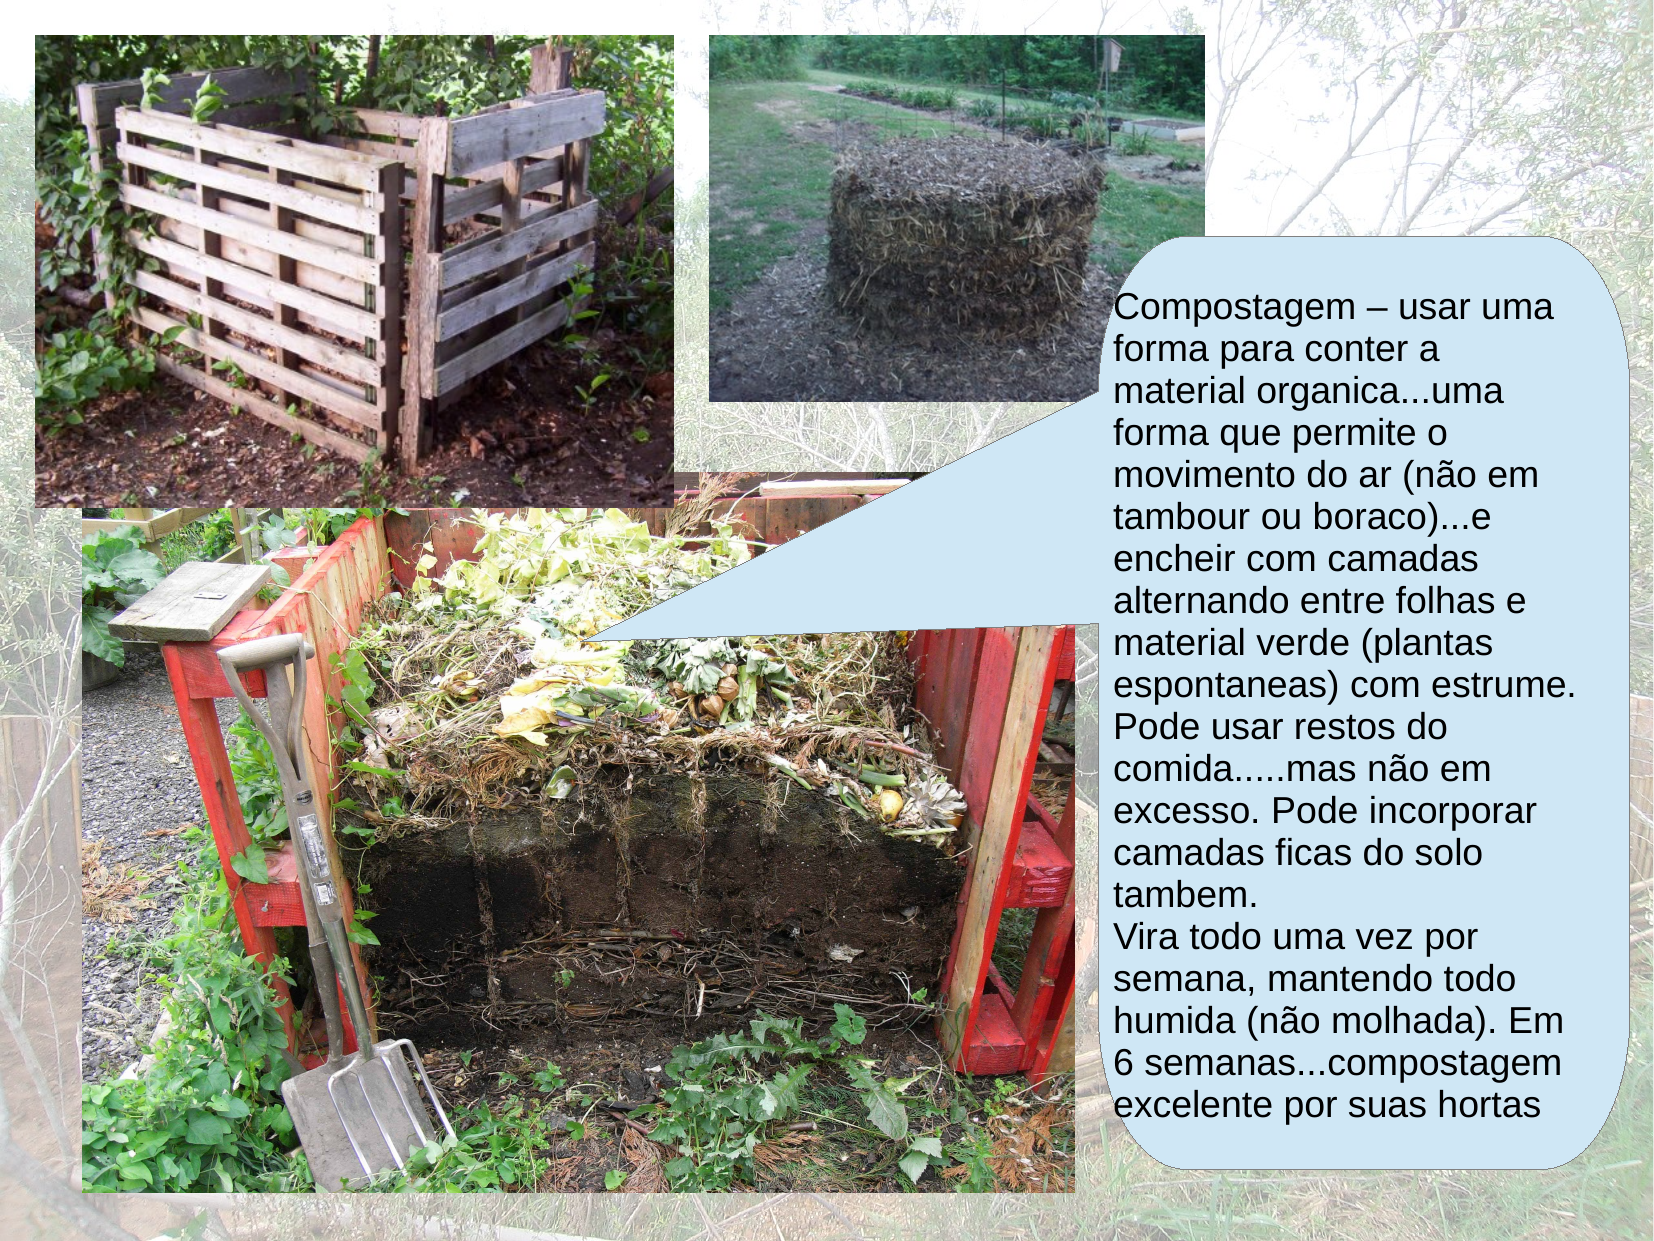

Compostagem – usar uma forma para conter a material organica...uma forma que permite o movimento do ar (não em tambour ou boraco)...e encheir com camadas alternando entre folhas e material verde (plantas espontaneas) com estrume. Pode usar restos do comida.....mas não em excesso. Pode incorporar camadas ficas do solo tambem.
Vira todo uma vez por semana, mantendo todo humida (não molhada). Em 6 semanas...compostagem excelente por suas hortas